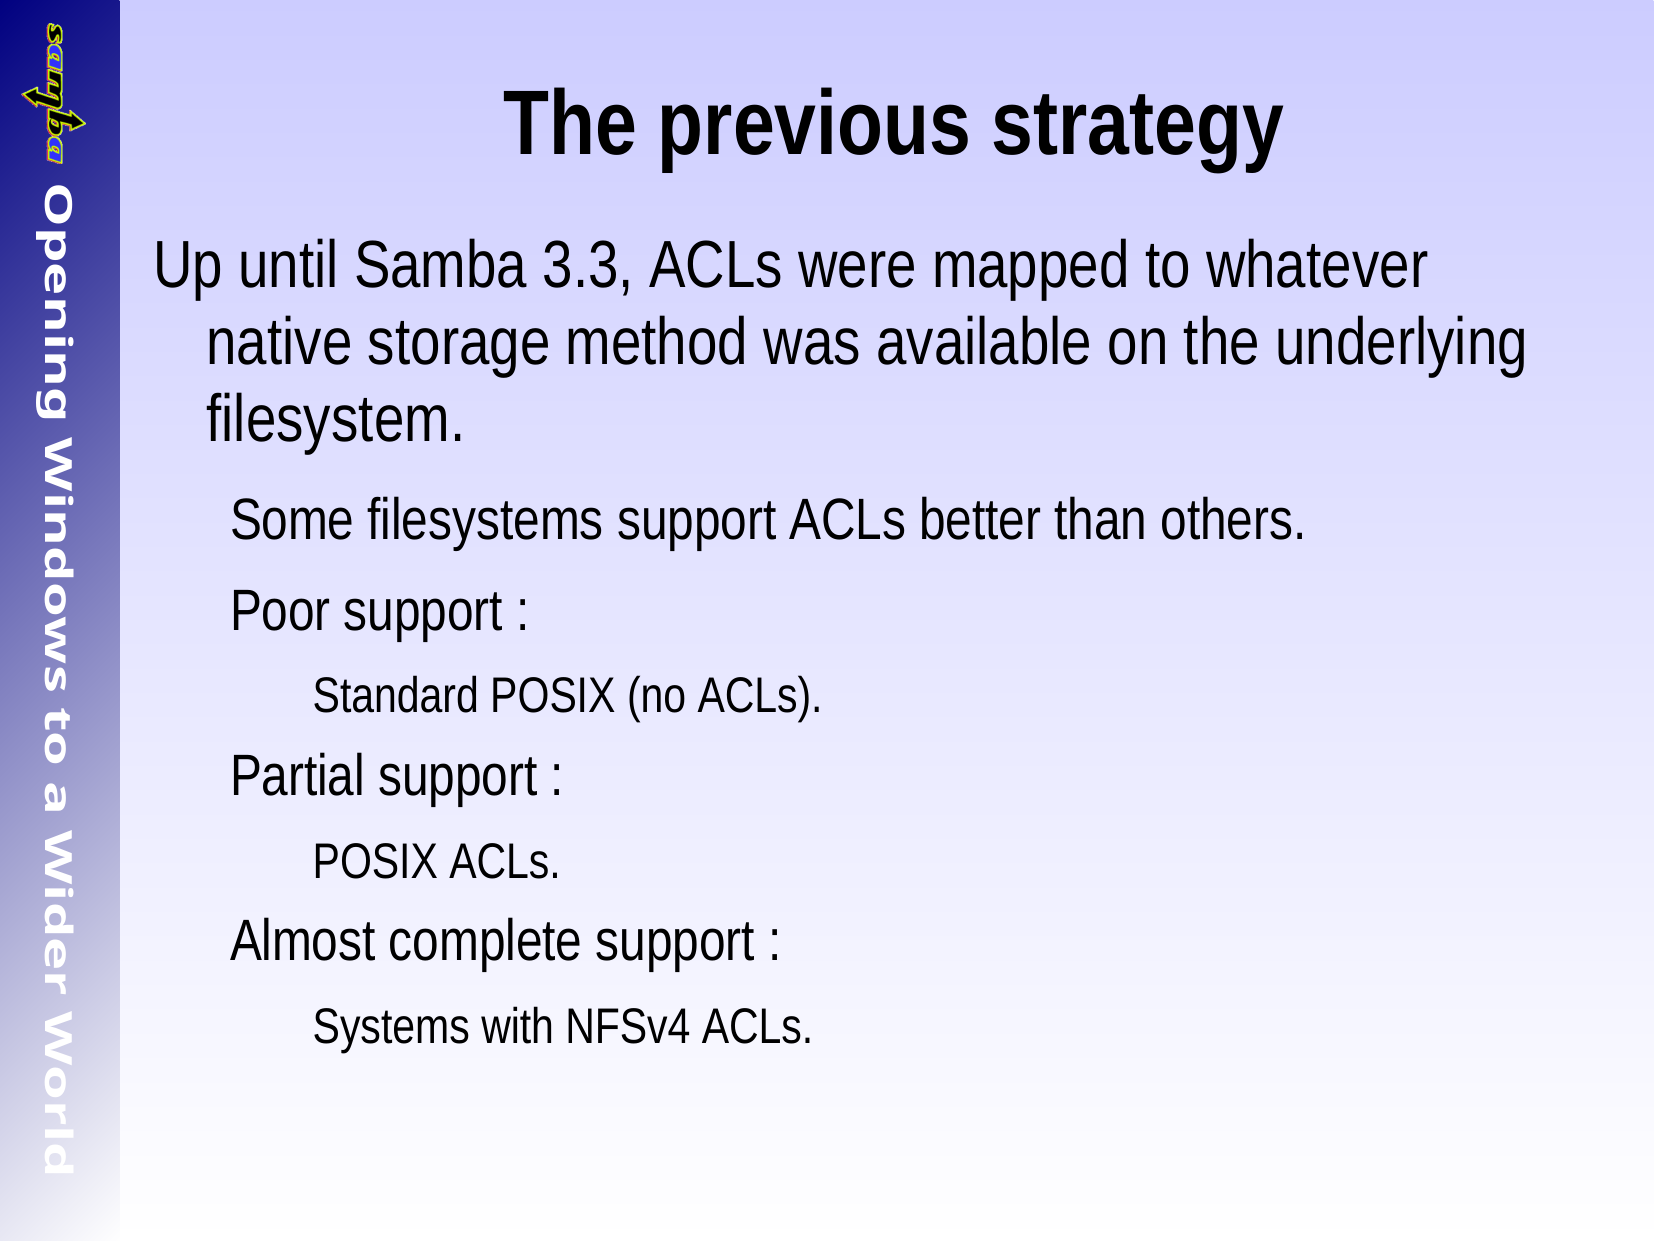

# The previous strategy
Up until Samba 3.3, ACLs were mapped to whatever native storage method was available on the underlying filesystem.
Some filesystems support ACLs better than others.
Poor support :
Standard POSIX (no ACLs).
Partial support :
POSIX ACLs.
Almost complete support :
Systems with NFSv4 ACLs.